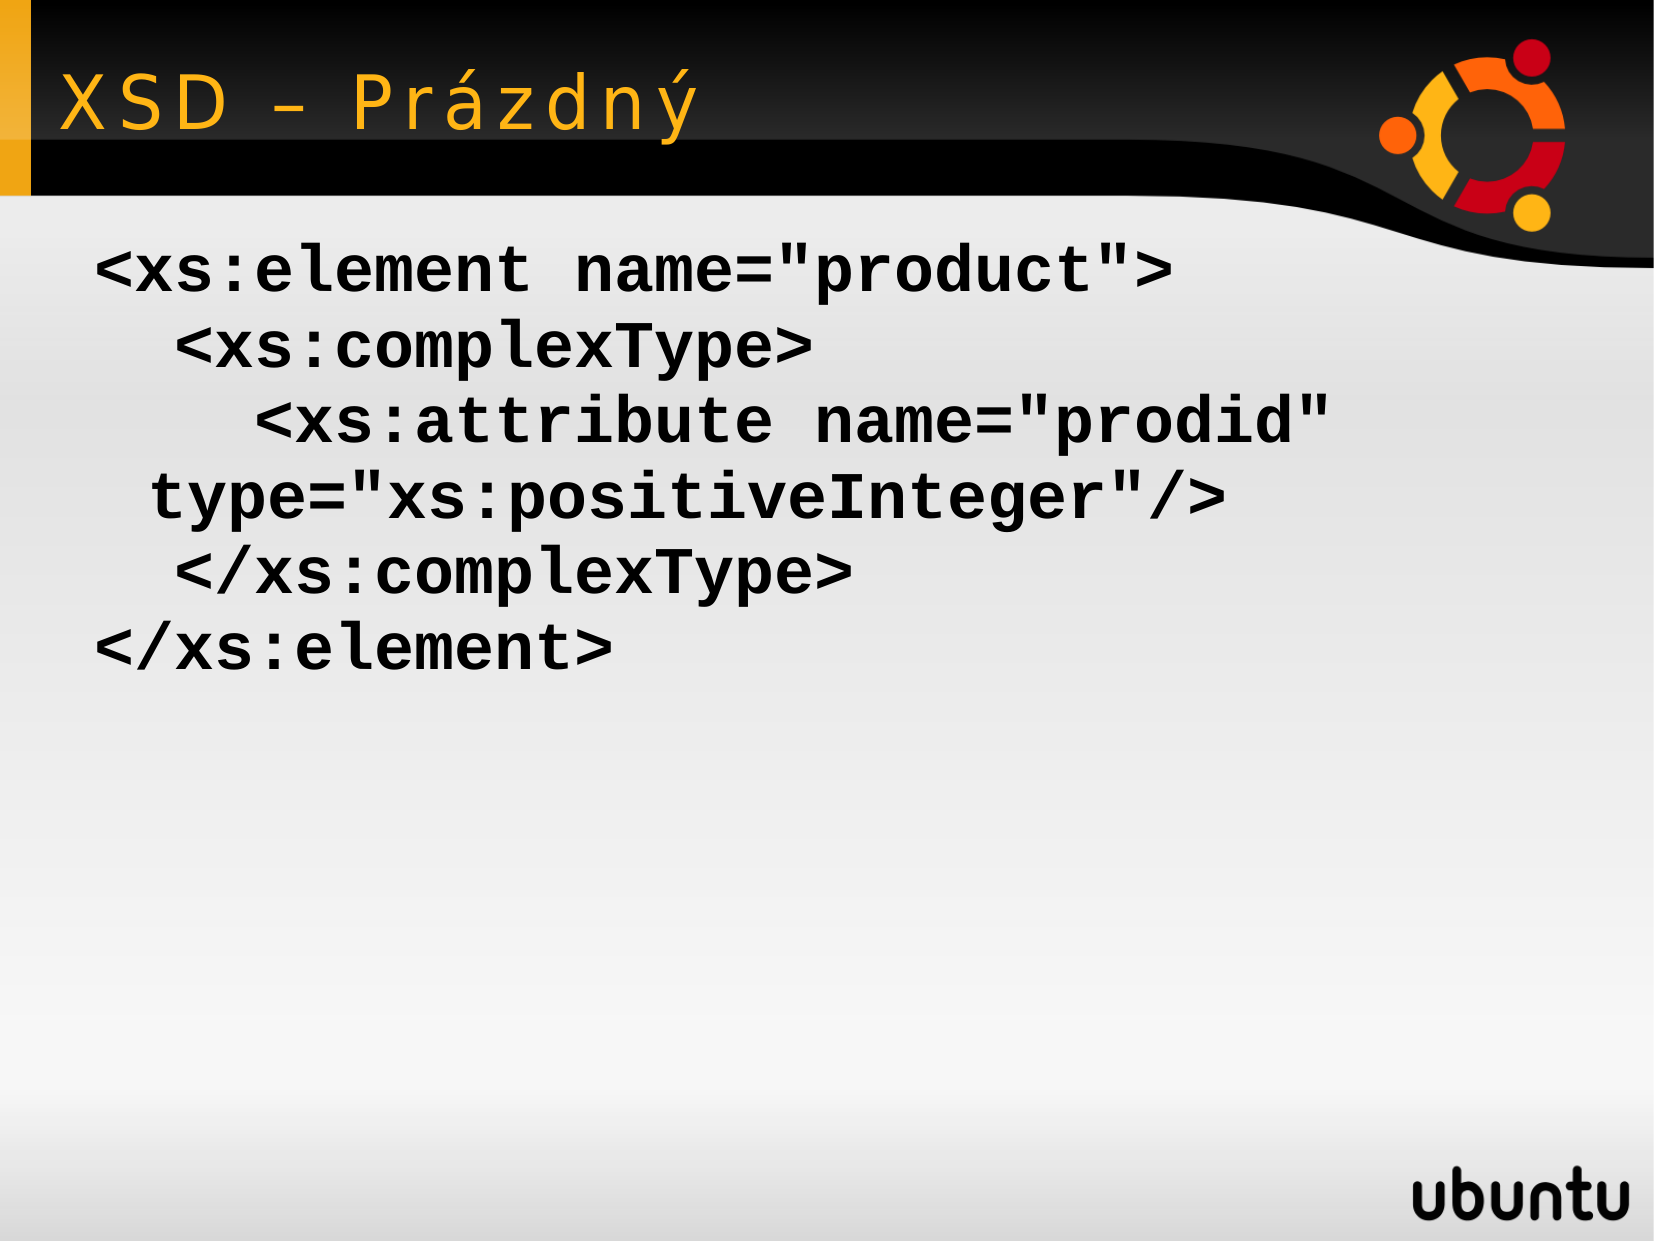

# XSD – Prázdný
<xs:element name="product">
 <xs:complexType>
 <xs:attribute name="prodid" type="xs:positiveInteger"/>
 </xs:complexType>
</xs:element>